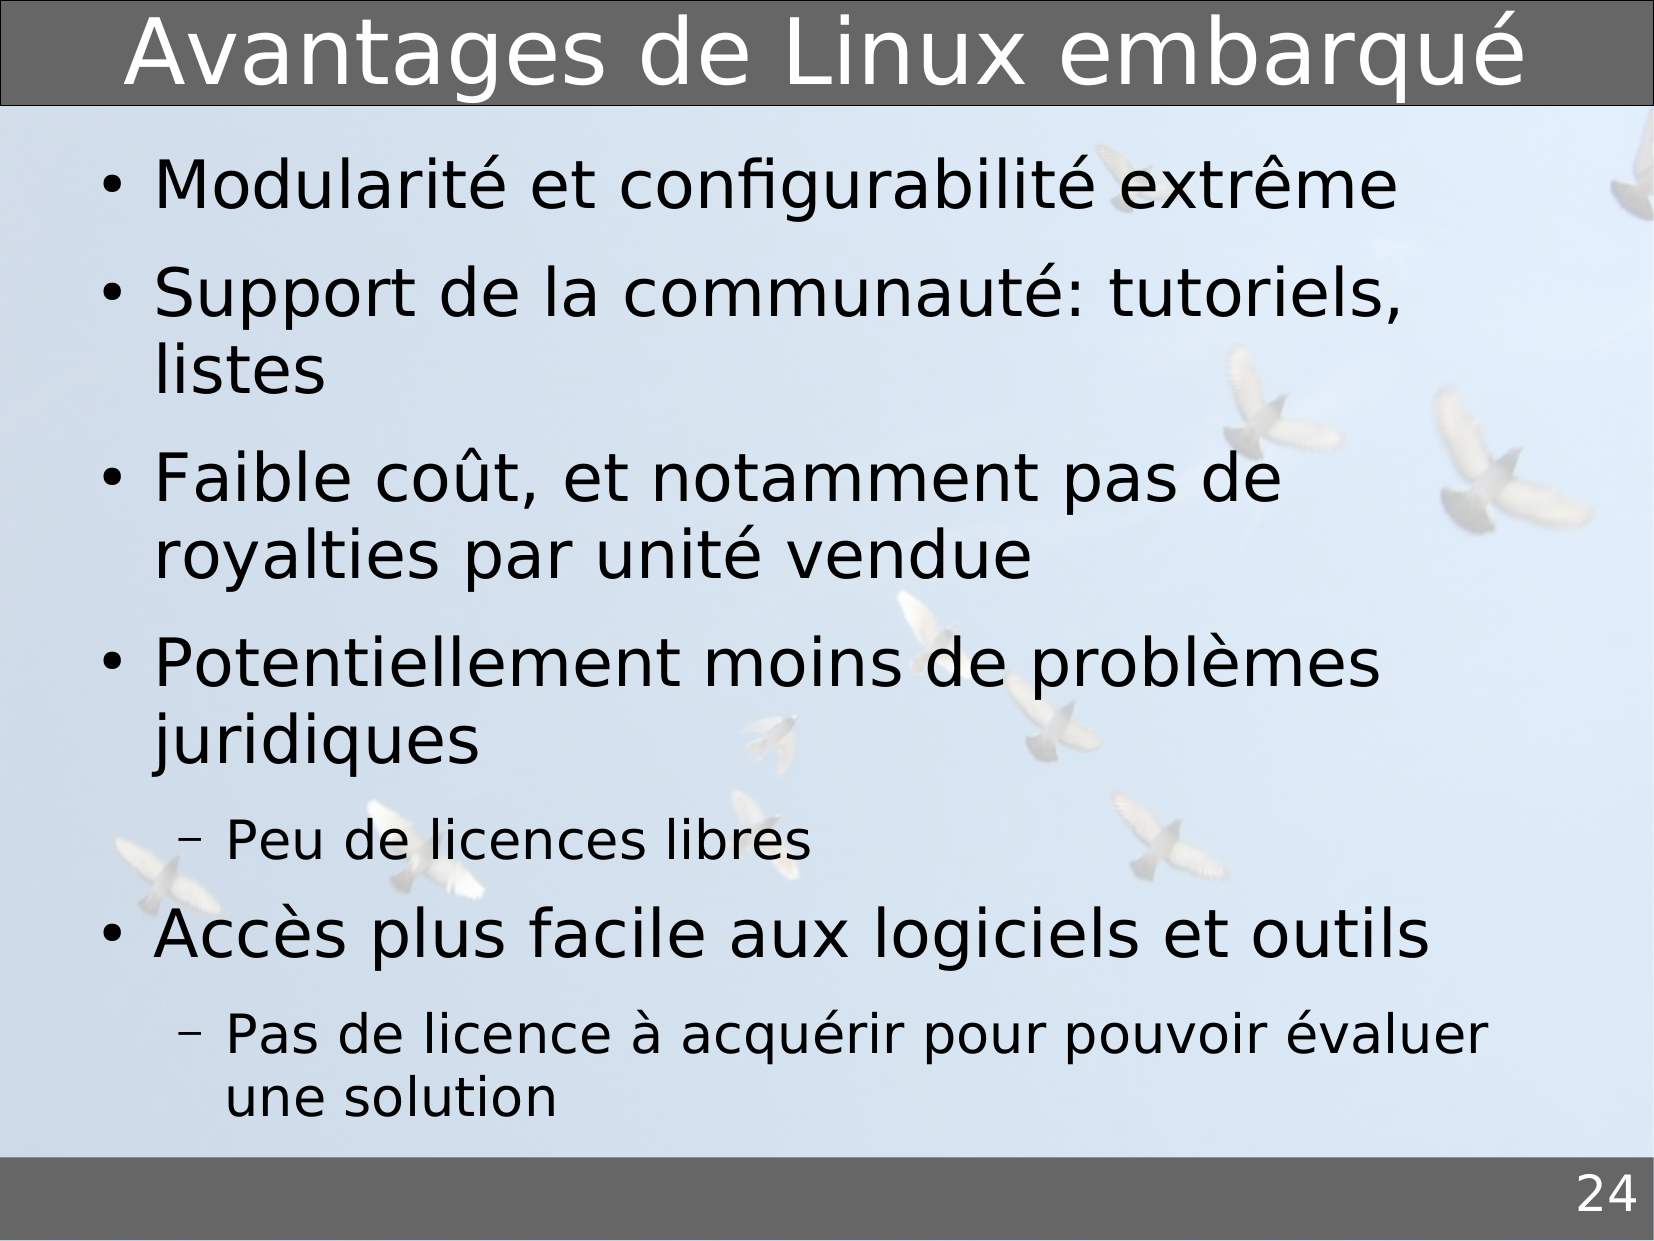

# Avantages de Linux embarqué
Modularité et configurabilité extrême
Support de la communauté: tutoriels, listes
Faible coût, et notamment pas de royalties par unité vendue
Potentiellement moins de problèmes juridiques
Peu de licences libres
Accès plus facile aux logiciels et outils
Pas de licence à acquérir pour pouvoir évaluer une solution